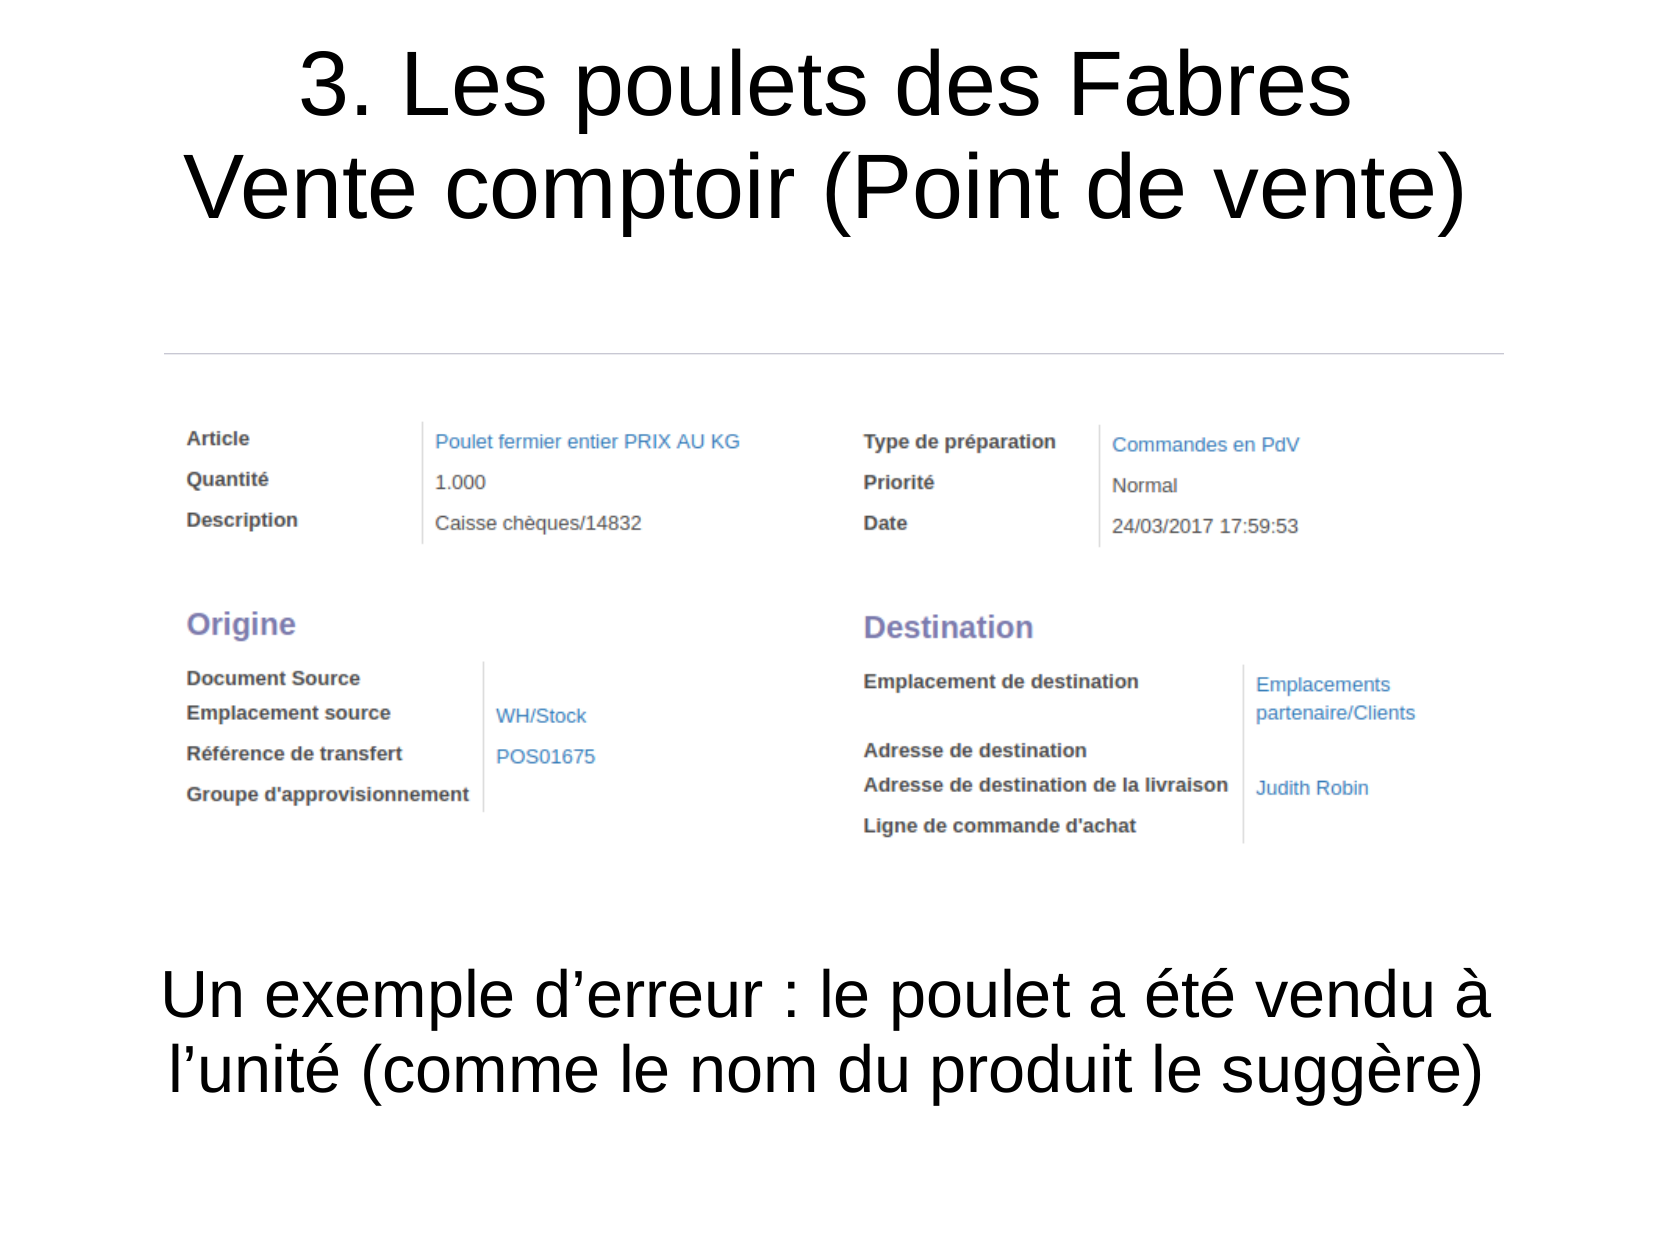

# 3. Les poulets des Fabres Vente comptoir (Point de vente)
Un exemple d’erreur : le poulet a été vendu à l’unité (comme le nom du produit le suggère)